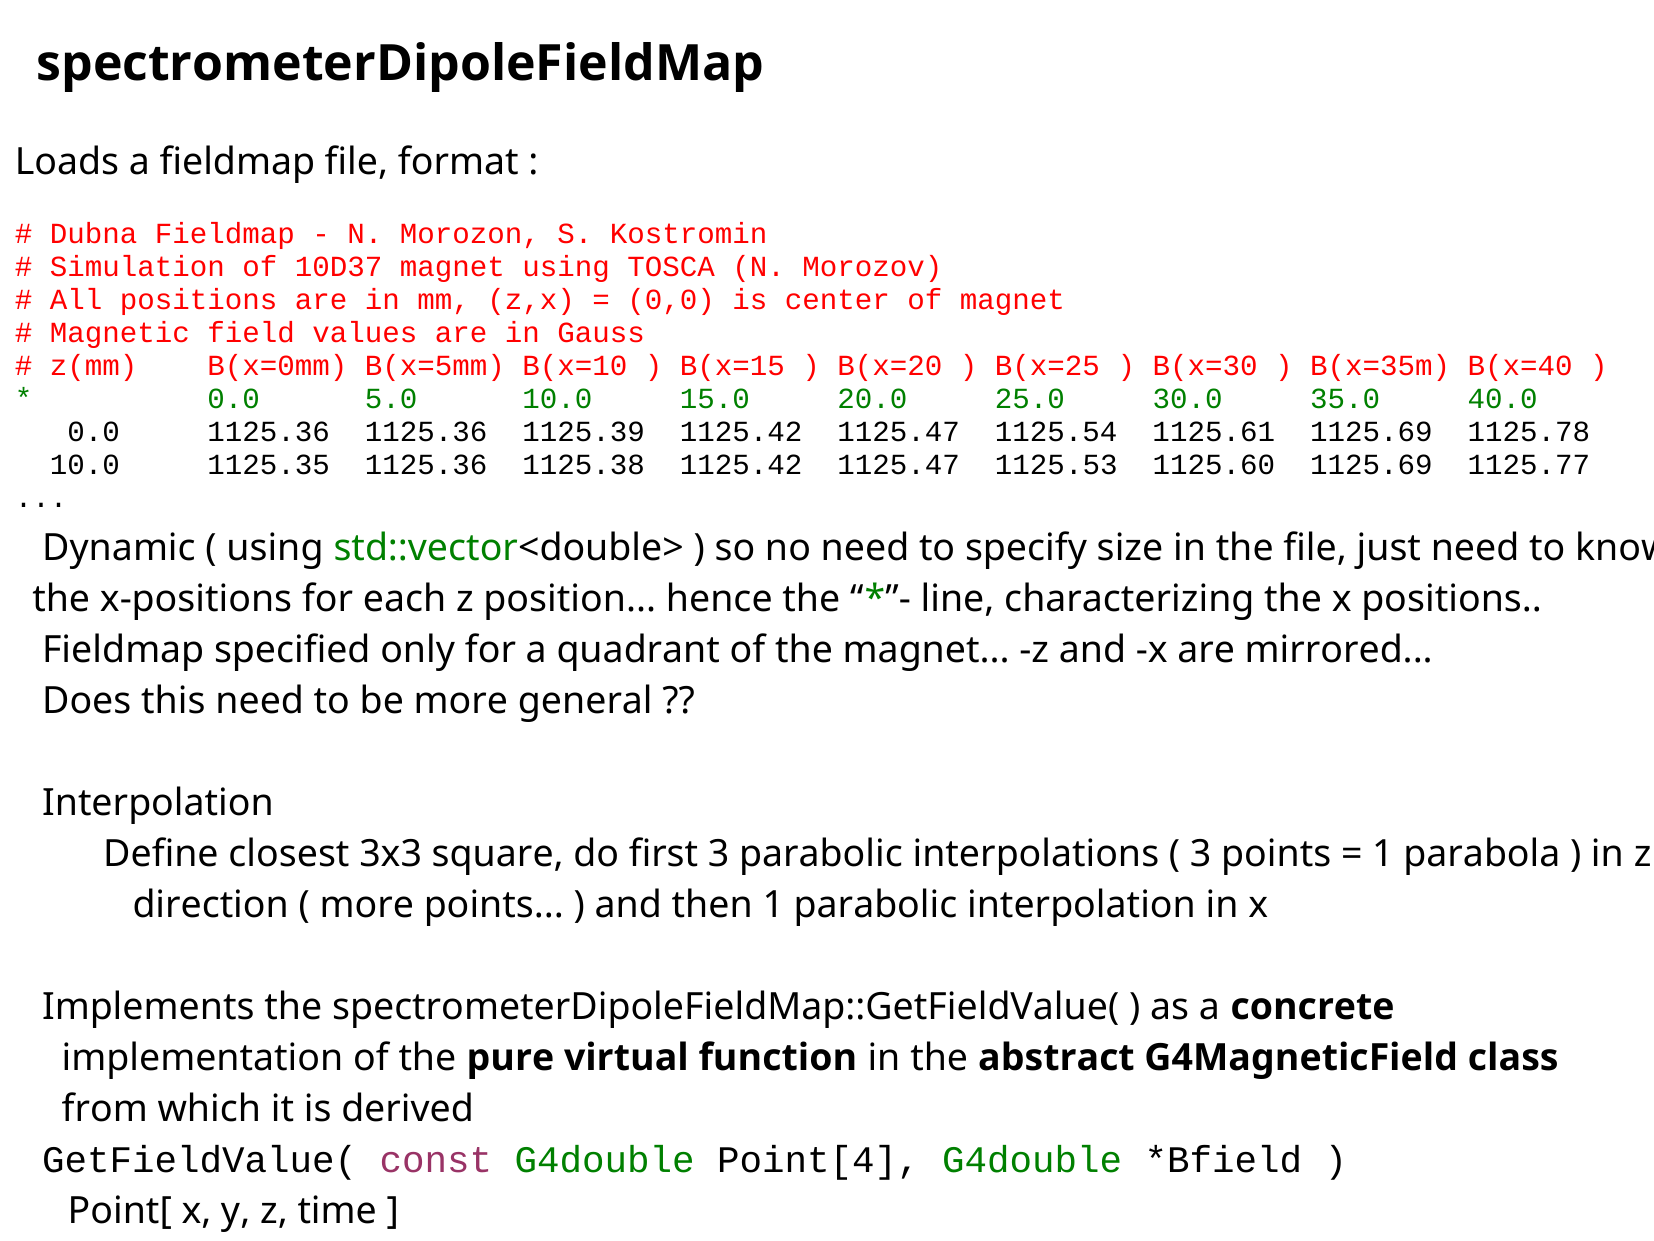

spectrometerDipoleFieldMap
Loads a fieldmap file, format :
# Dubna Fieldmap - N. Morozon, S. Kostromin
# Simulation of 10D37 magnet using TOSCA (N. Morozov)
# All positions are in mm, (z,x) = (0,0) is center of magnet
# Magnetic field values are in Gauss
# z(mm) B(x=0mm) B(x=5mm) B(x=10 ) B(x=15 ) B(x=20 ) B(x=25 ) B(x=30 ) B(x=35m) B(x=40 )
* 0.0 5.0 10.0 15.0 20.0 25.0 30.0 35.0 40.0
 0.0 1125.36 1125.36 1125.39 1125.42 1125.47 1125.54 1125.61 1125.69 1125.78
 10.0 1125.35 1125.36 1125.38 1125.42 1125.47 1125.53 1125.60 1125.69 1125.77
...
 Dynamic ( using std::vector<double> ) so no need to specify size in the file, just need to know
the x-positions for each z position... hence the “*”- line, characterizing the x positions..
 Fieldmap specified only for a quadrant of the magnet... -z and -x are mirrored...
 Does this need to be more general ??
 Interpolation
Define closest 3x3 square, do first 3 parabolic interpolations ( 3 points = 1 parabola ) in z
 direction ( more points... ) and then 1 parabolic interpolation in x
 Implements the spectrometerDipoleFieldMap::GetFieldValue( ) as a concrete
 implementation of the pure virtual function in the abstract G4MagneticField class
 from which it is derived
 GetFieldValue( const G4double Point[4], G4double *Bfield )
Point[ x, y, z, time ]
Returns Bfield[ x, y, z ]